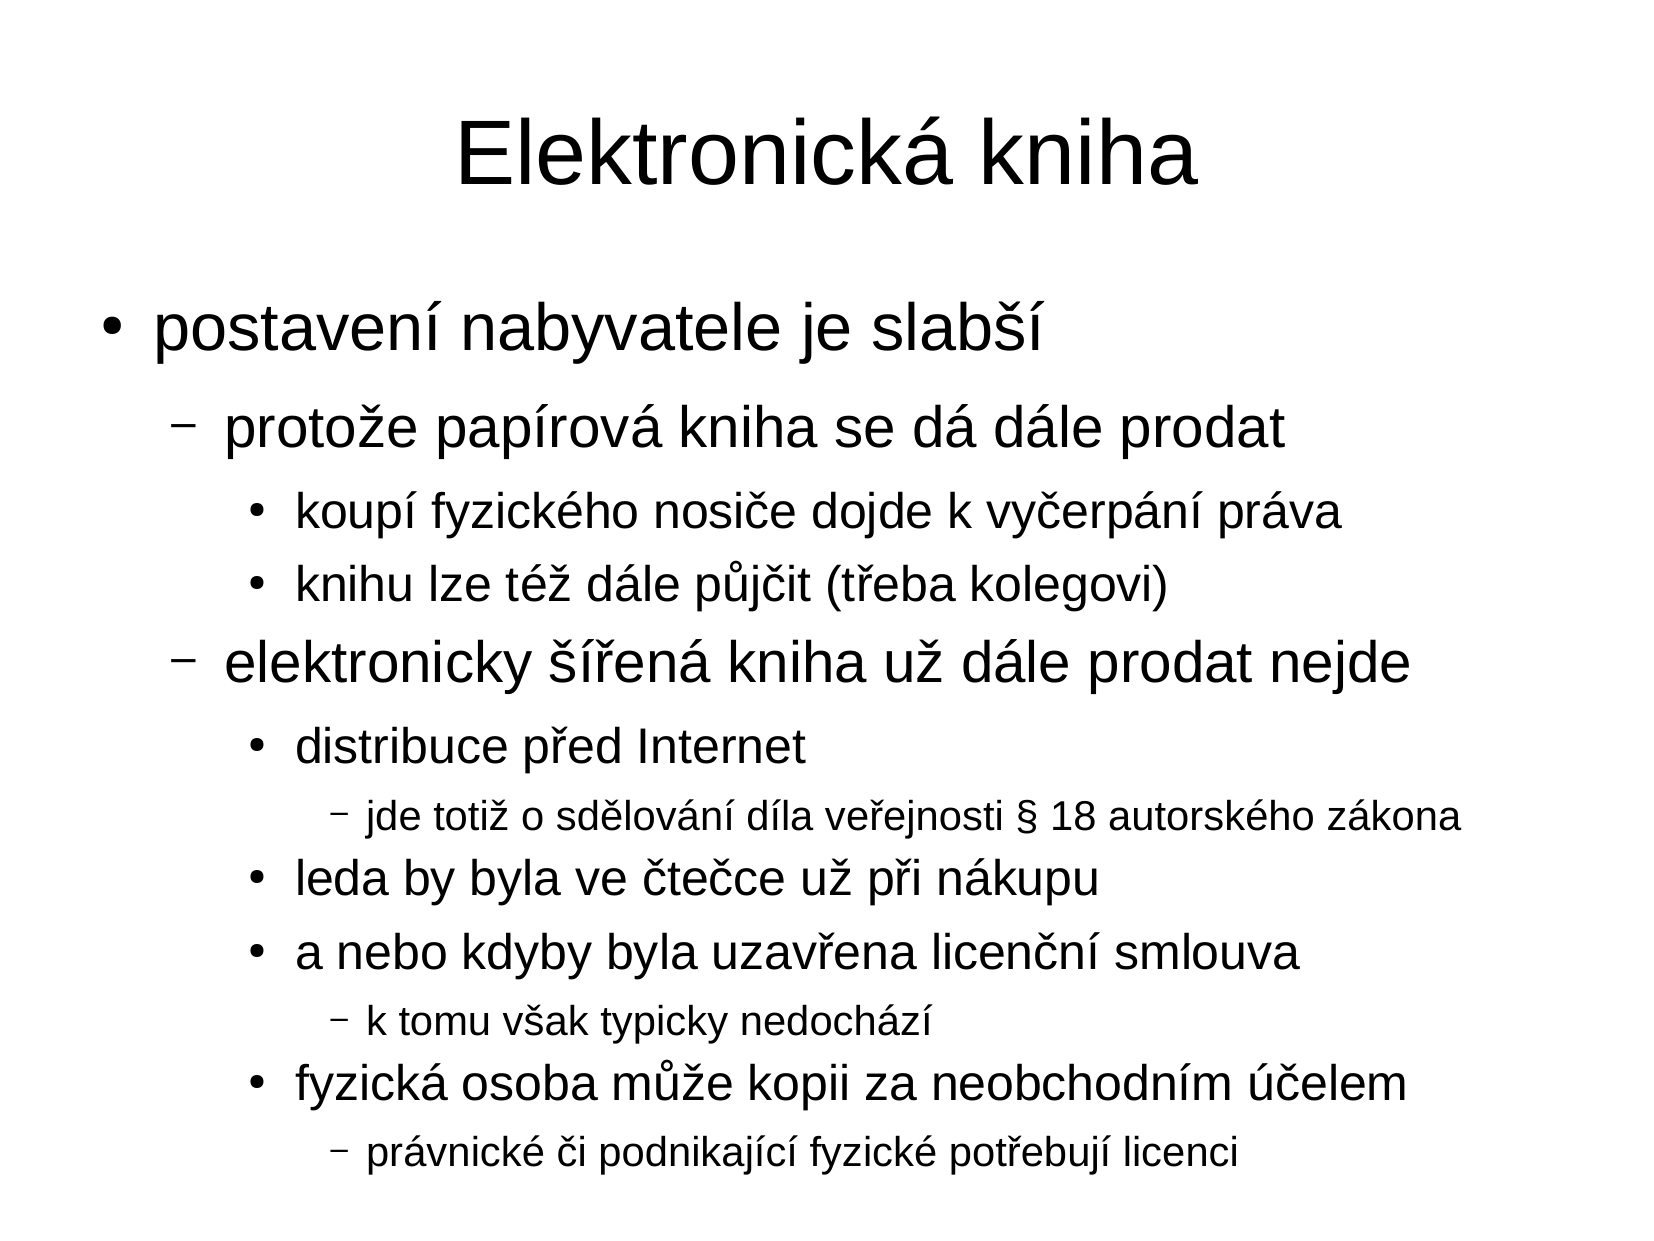

# Elektronická kniha
postavení nabyvatele je slabší
protože papírová kniha se dá dále prodat
koupí fyzického nosiče dojde k vyčerpání práva
knihu lze též dále půjčit (třeba kolegovi)
elektronicky šířená kniha už dále prodat nejde
distribuce před Internet
jde totiž o sdělování díla veřejnosti § 18 autorského zákona
leda by byla ve čtečce už při nákupu
a nebo kdyby byla uzavřena licenční smlouva
k tomu však typicky nedochází
fyzická osoba může kopii za neobchodním účelem
právnické či podnikající fyzické potřebují licenci